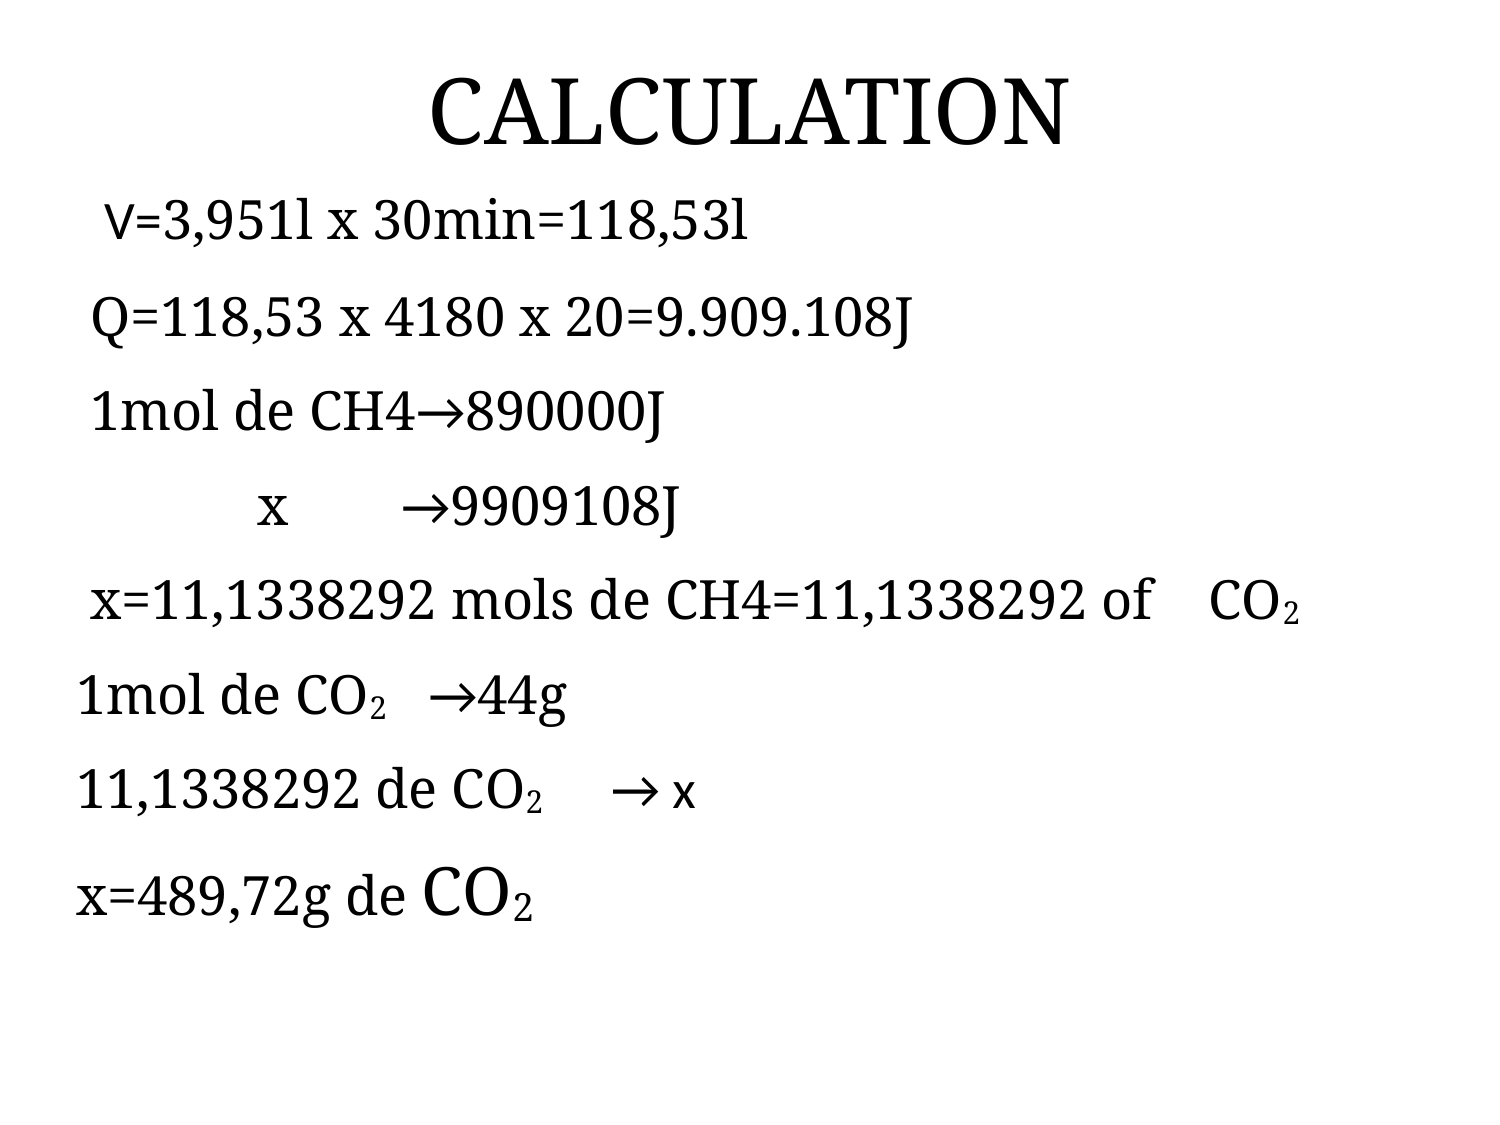

# CALCULATION
 V=3,951l x 30min=118,53l
 Q=118,53 x 4180 x 20=9.909.108J
 1mol de CH4→890000J
 x →9909108J
 x=11,1338292 mols de CH4=11,1338292 of CO2
 1mol de CO2 →44g
 11,1338292 de CO2 → x
 x=489,72g de CO2